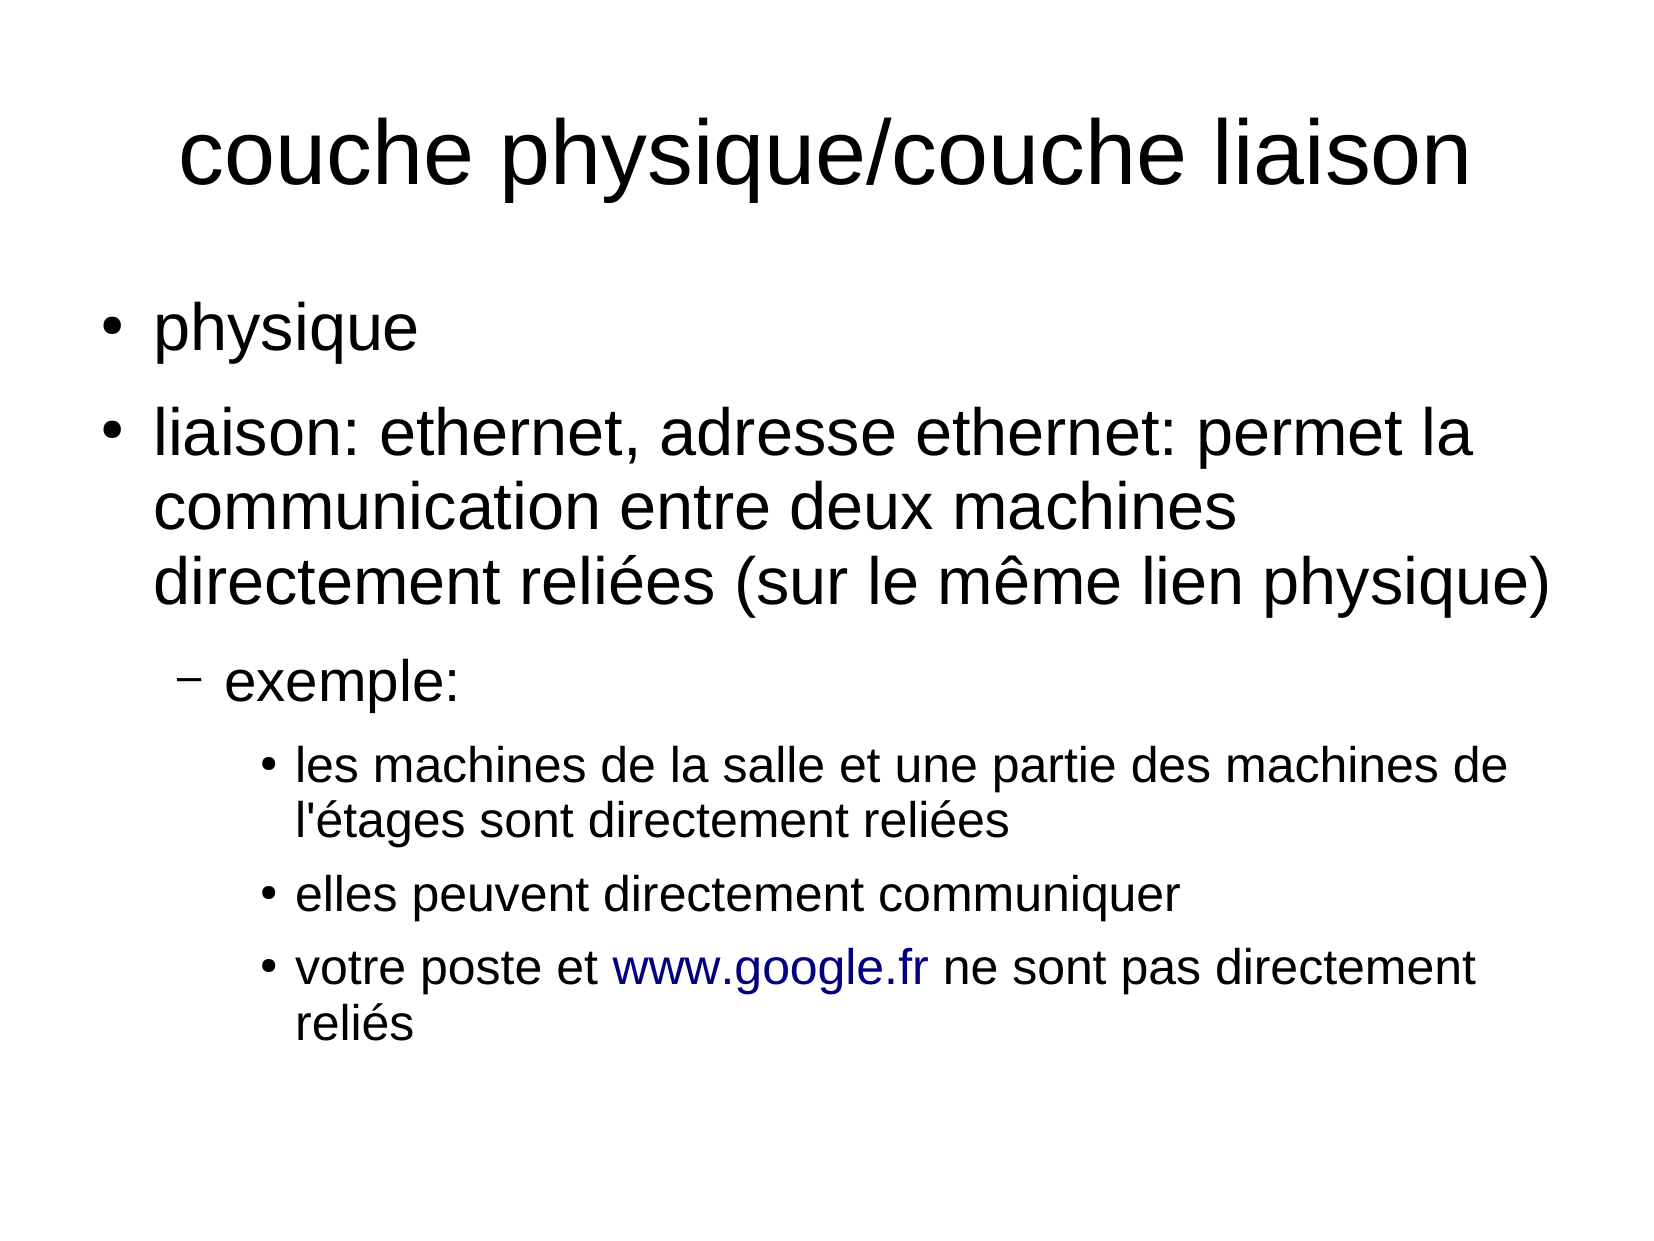

# couche physique/couche liaison
physique
liaison: ethernet, adresse ethernet: permet la communication entre deux machines directement reliées (sur le même lien physique)
exemple:
les machines de la salle et une partie des machines de l'étages sont directement reliées
elles peuvent directement communiquer
votre poste et www.google.fr ne sont pas directement reliés